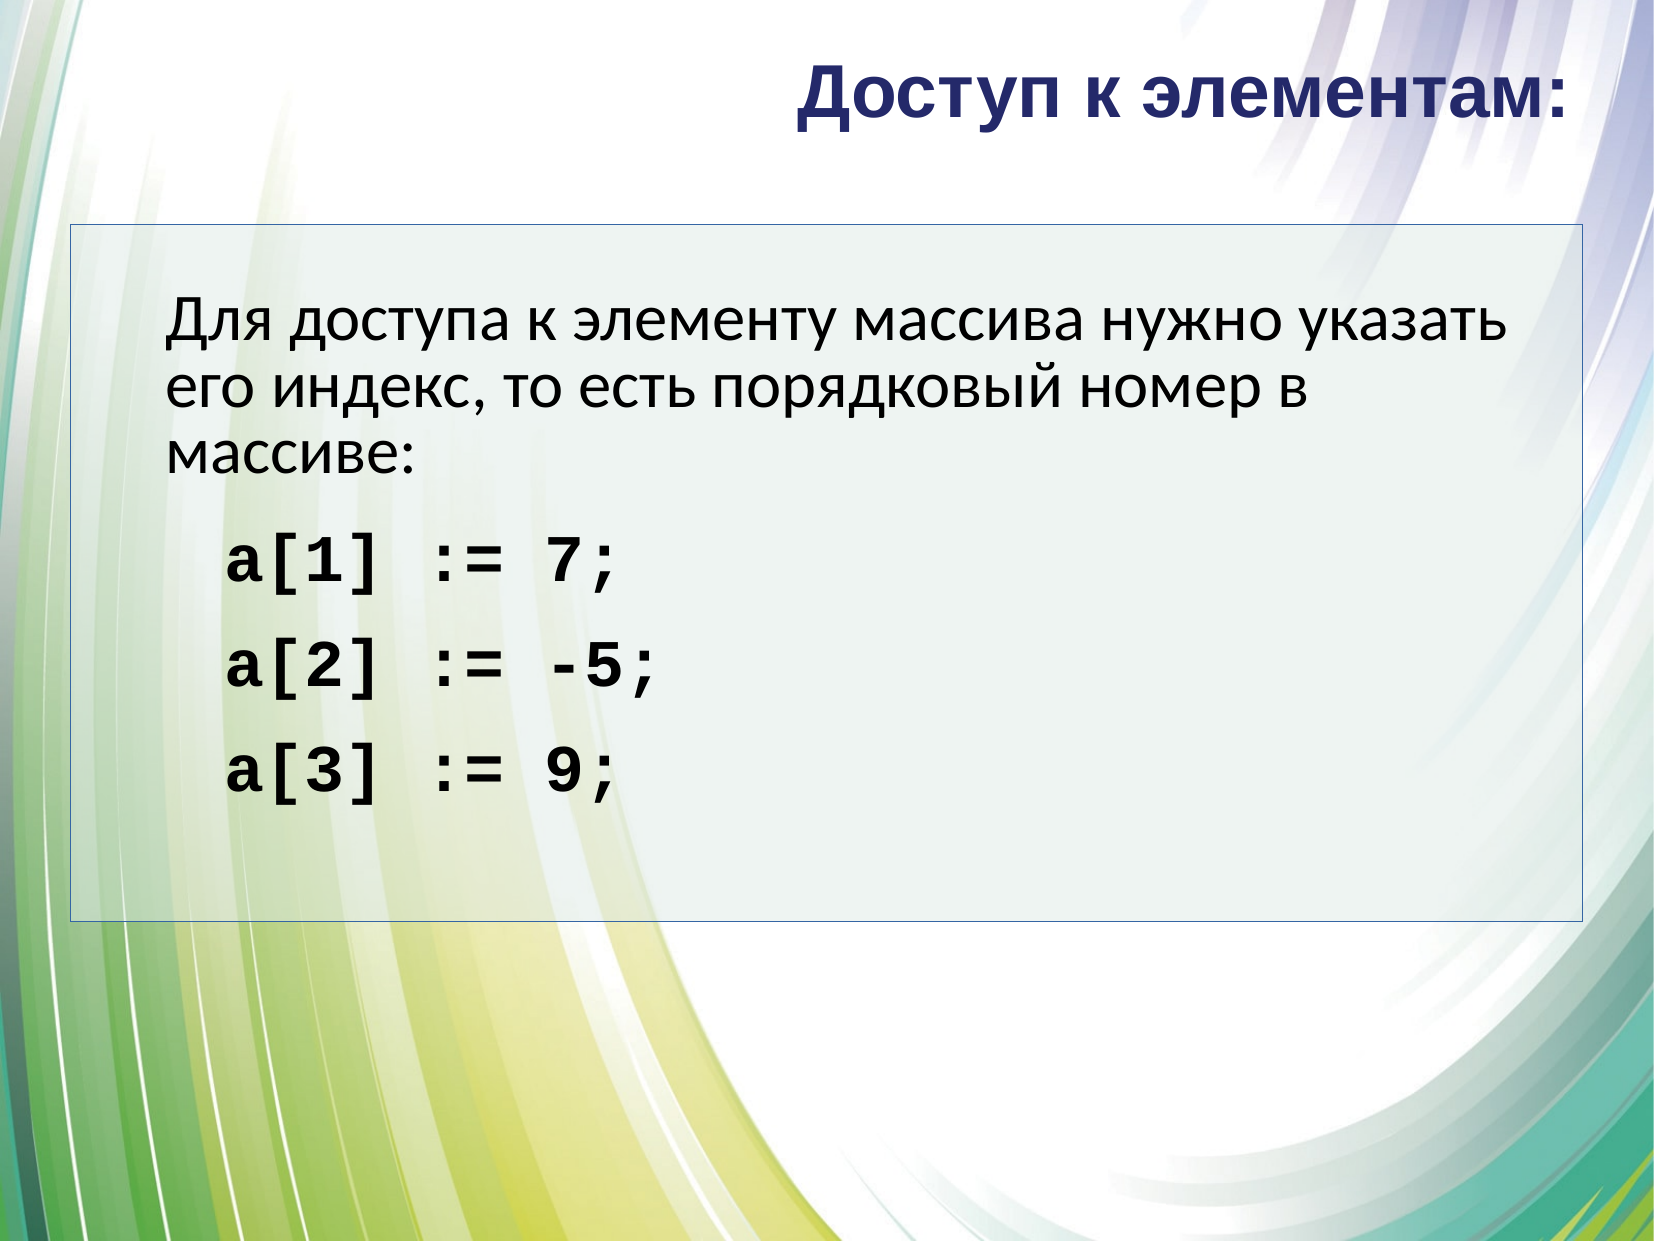

# Доступ к элементам:
Для доступа к элементу массива нужно указать его индекс, то есть порядковый номер в массиве:
а[1] := 7;
а[2] := -5;
а[3] := 9;